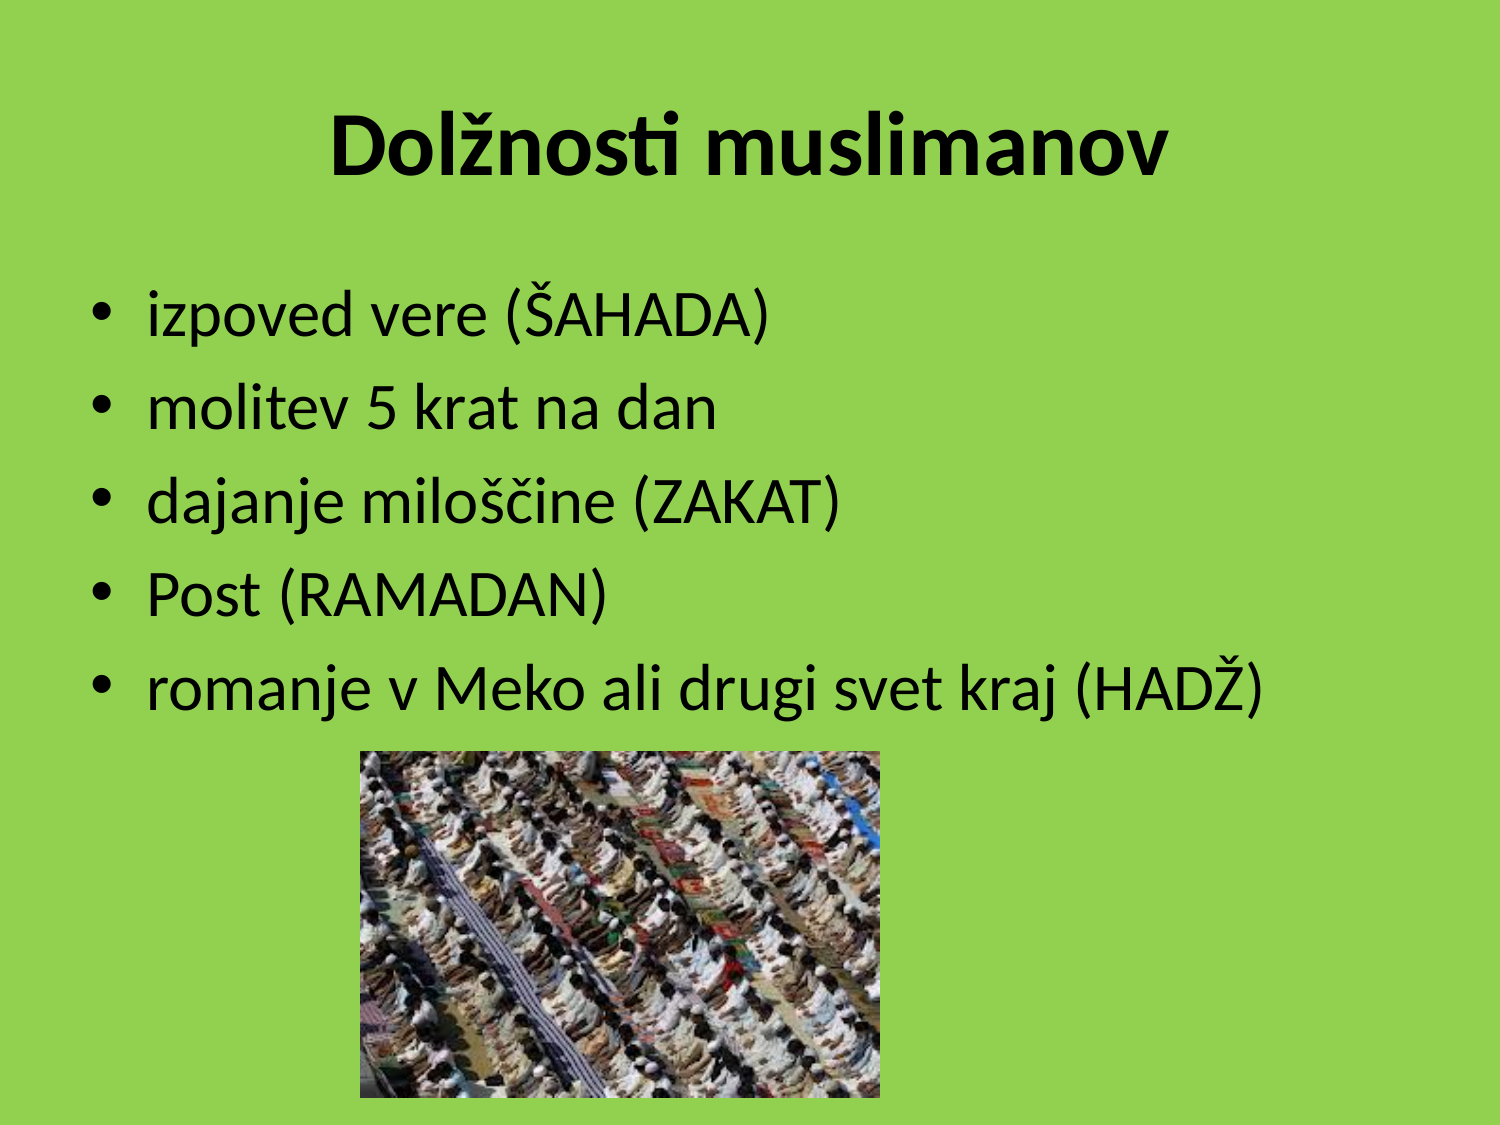

# Dolžnosti muslimanov
izpoved vere (ŠAHADA)
molitev 5 krat na dan
dajanje miloščine (ZAKAT)
Post (RAMADAN)
romanje v Meko ali drugi svet kraj (HADŽ)